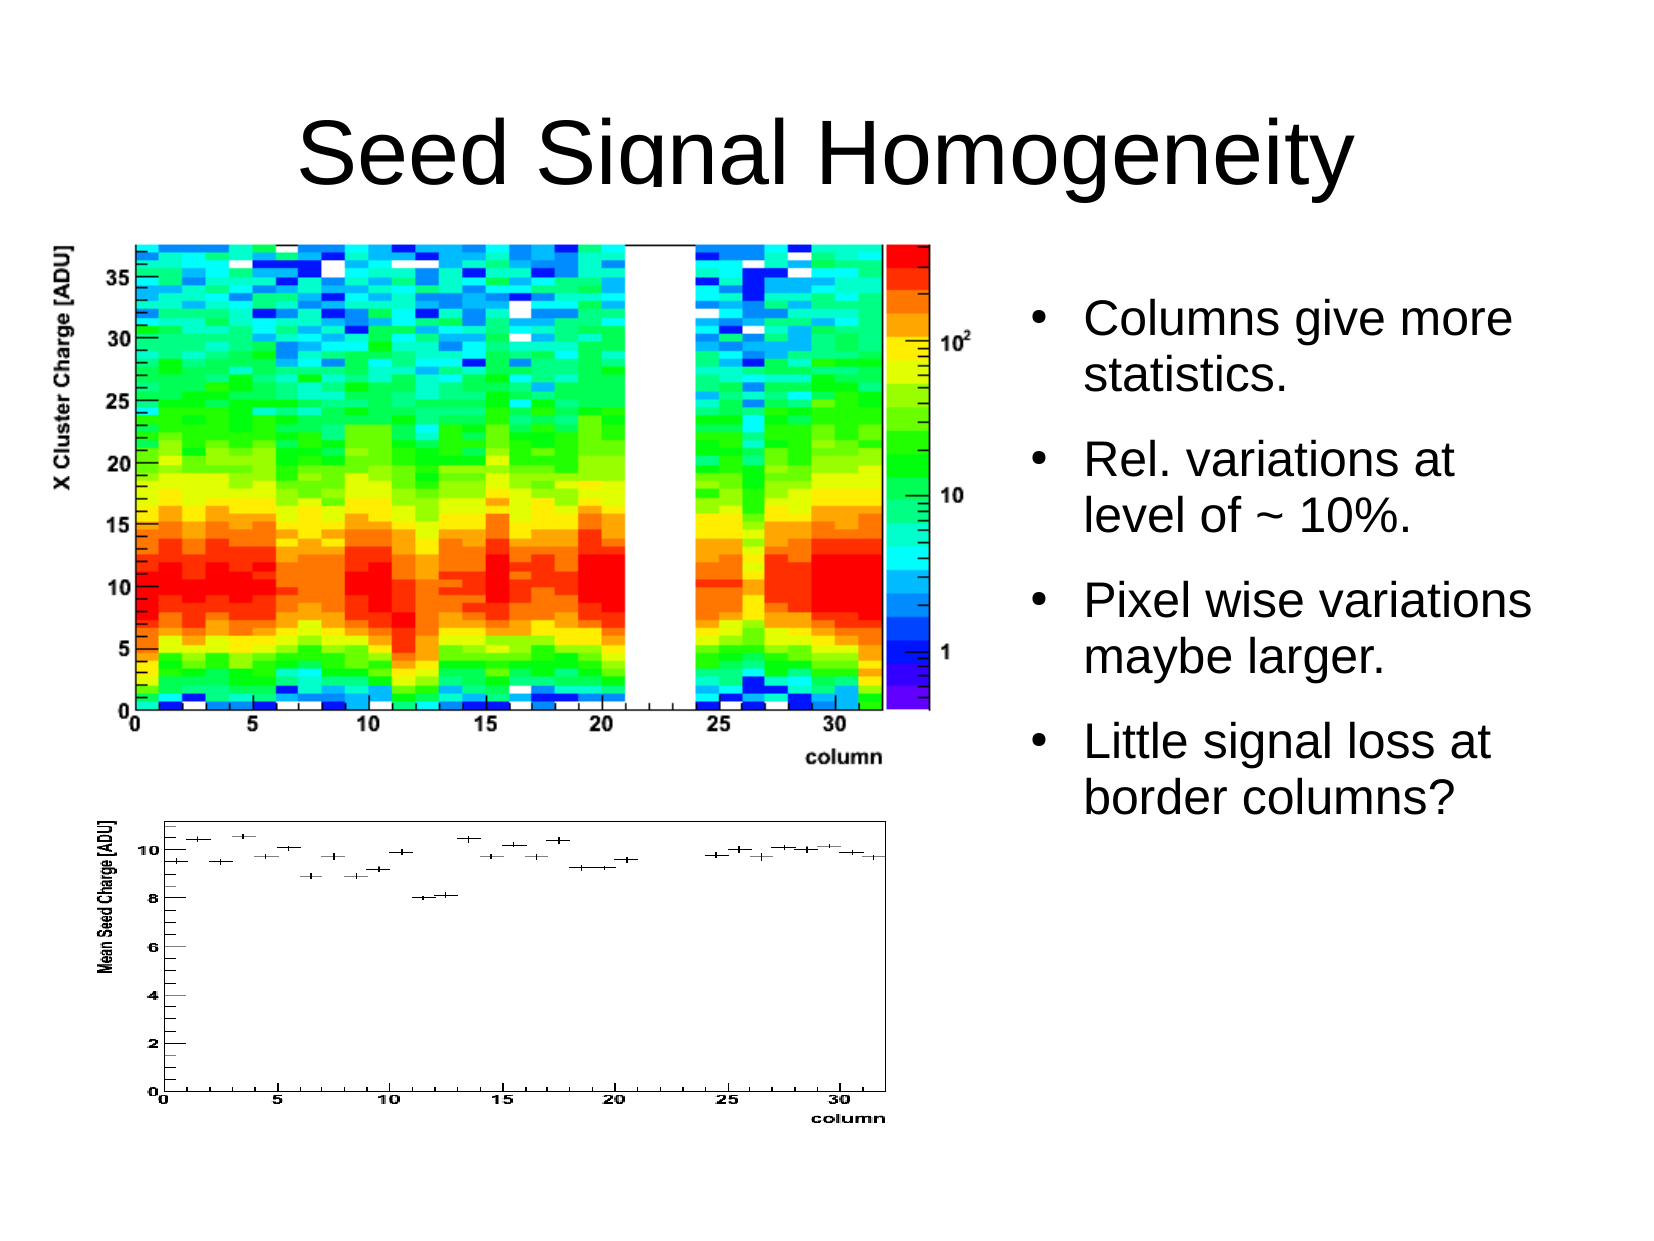

# Seed Signal Homogeneity
Columns give more statistics.
Rel. variations at level of ~ 10%.
Pixel wise variations maybe larger.
Little signal loss at border columns?